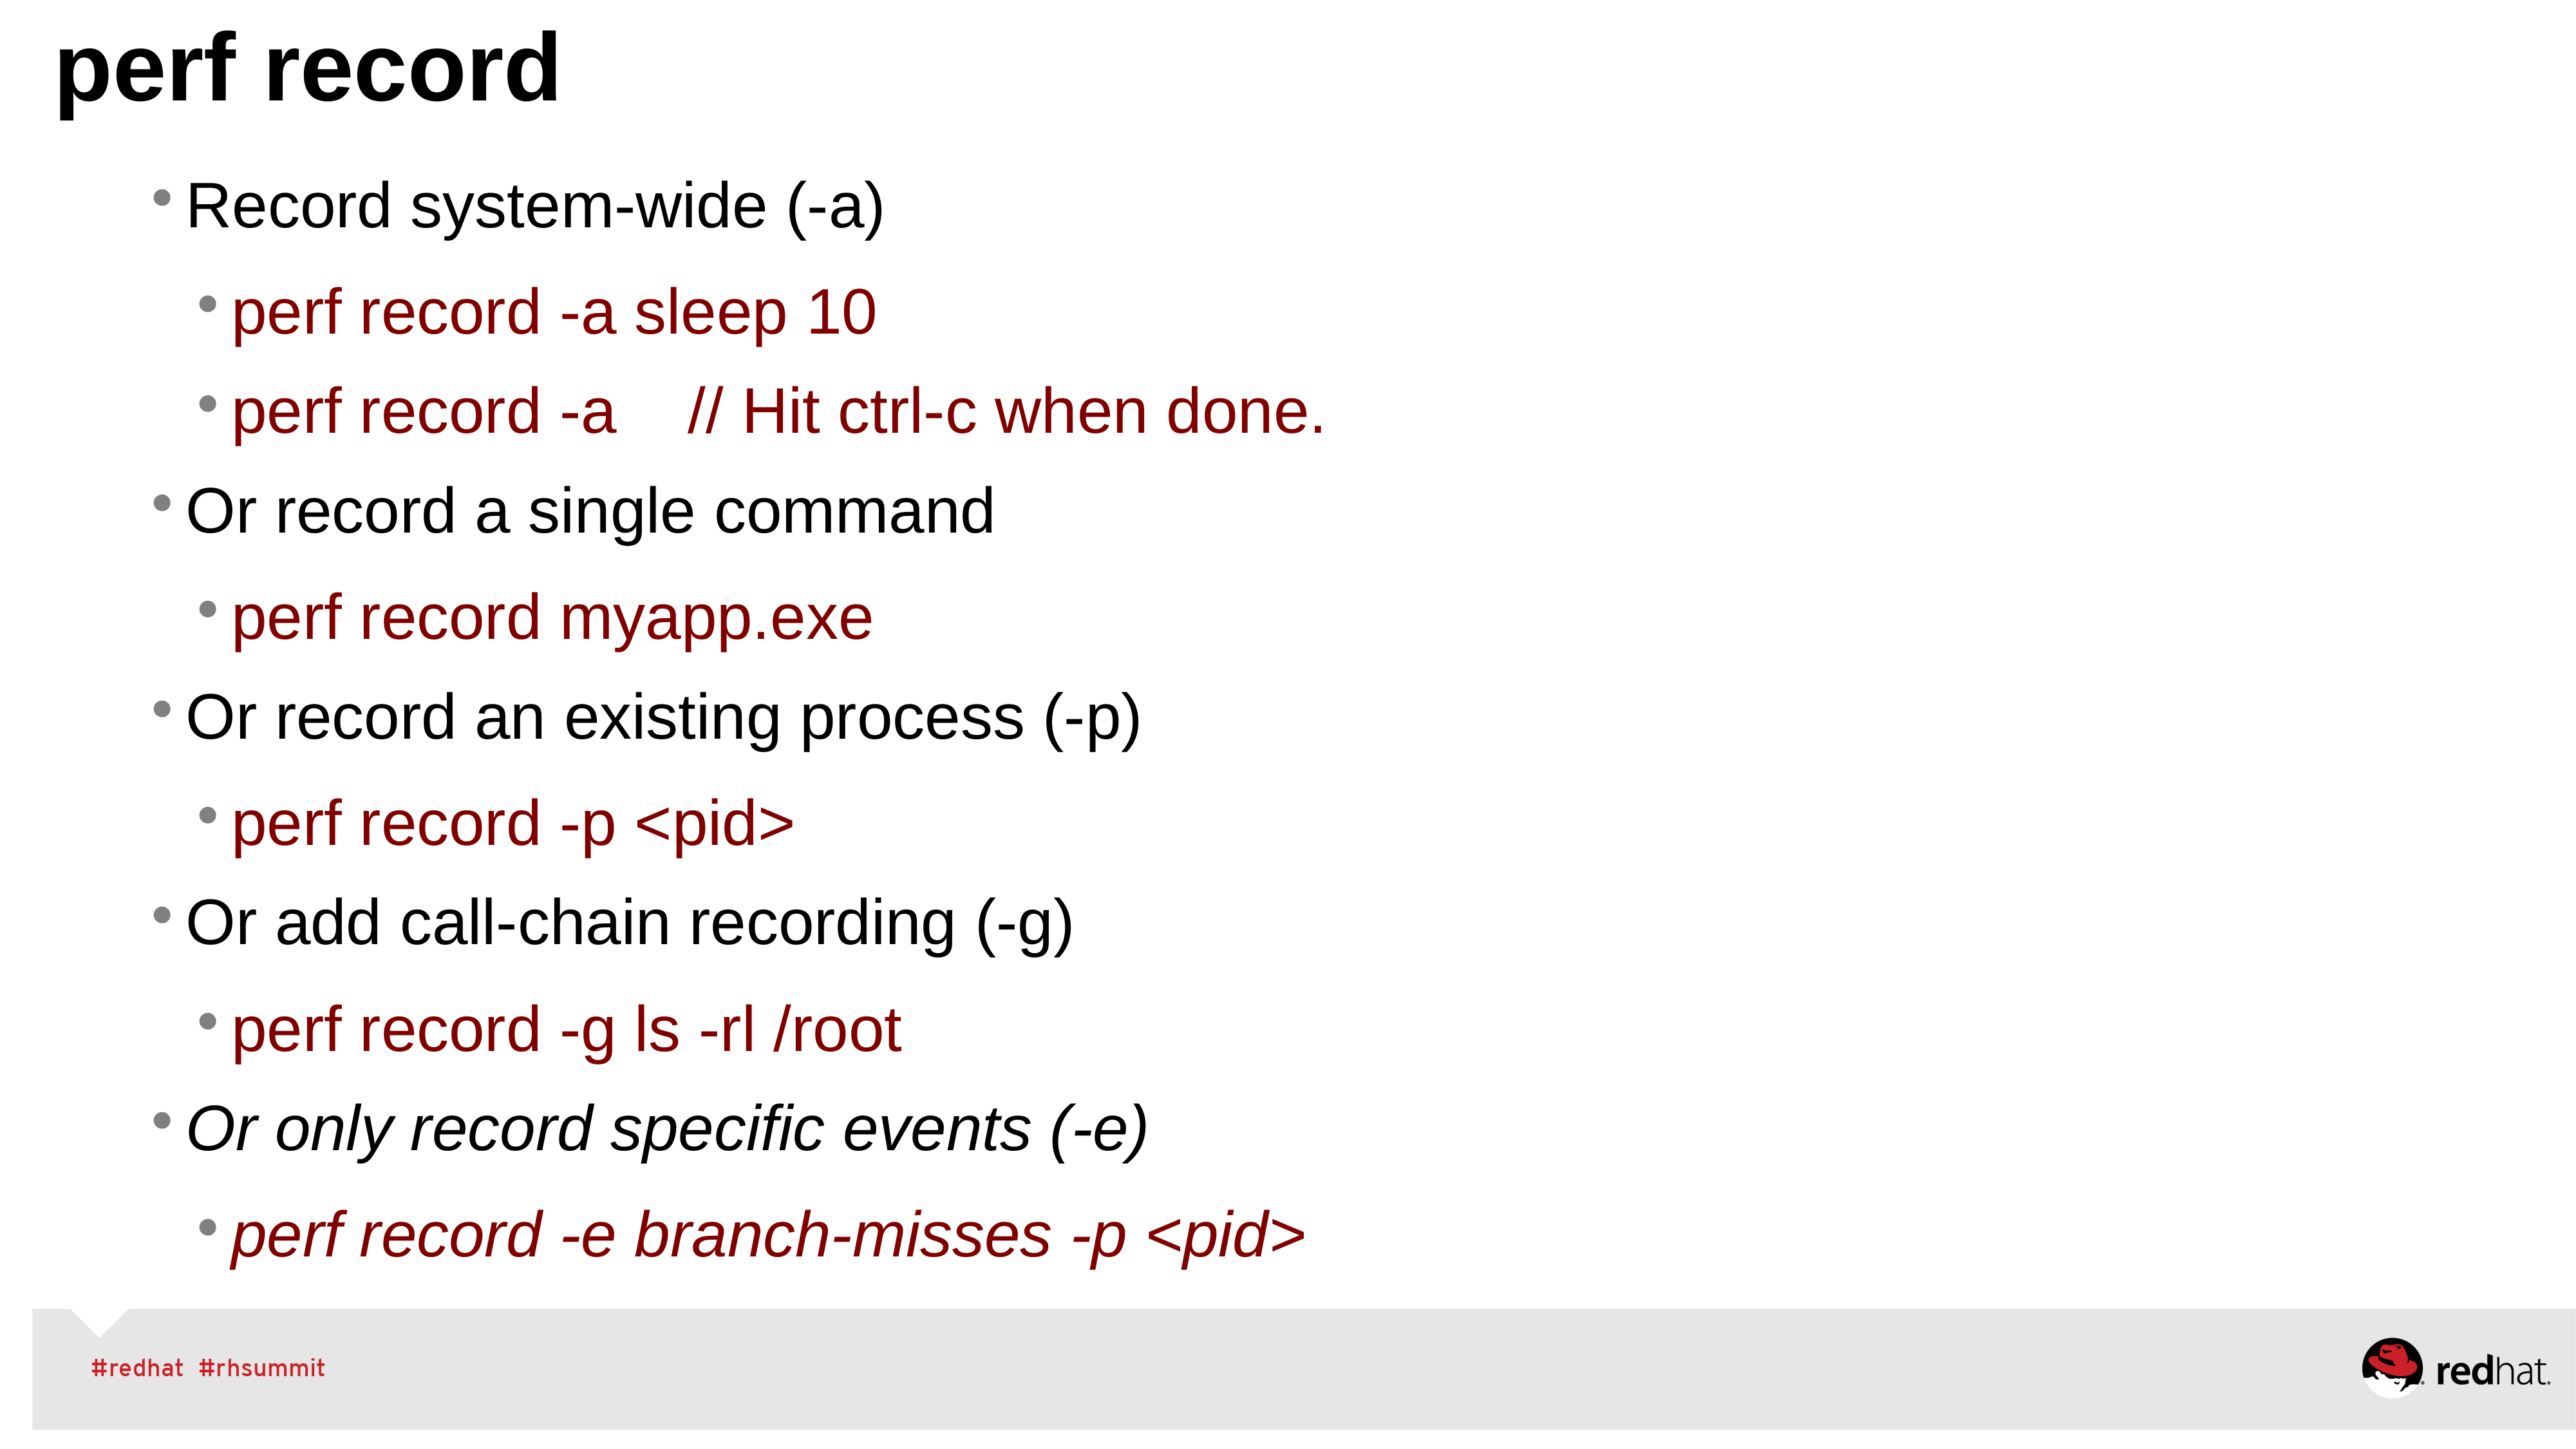

# perf record
Record system-wide (-a)
perf record -a sleep 10
perf record -a // Hit ctrl-c when done.
Or record a single command
perf record myapp.exe
Or record an existing process (-p)
perf record -p <pid>
Or add call-chain recording (-g)
perf record -g ls -rl /root
Or only record specific events (-e)
perf record -e branch-misses -p <pid>